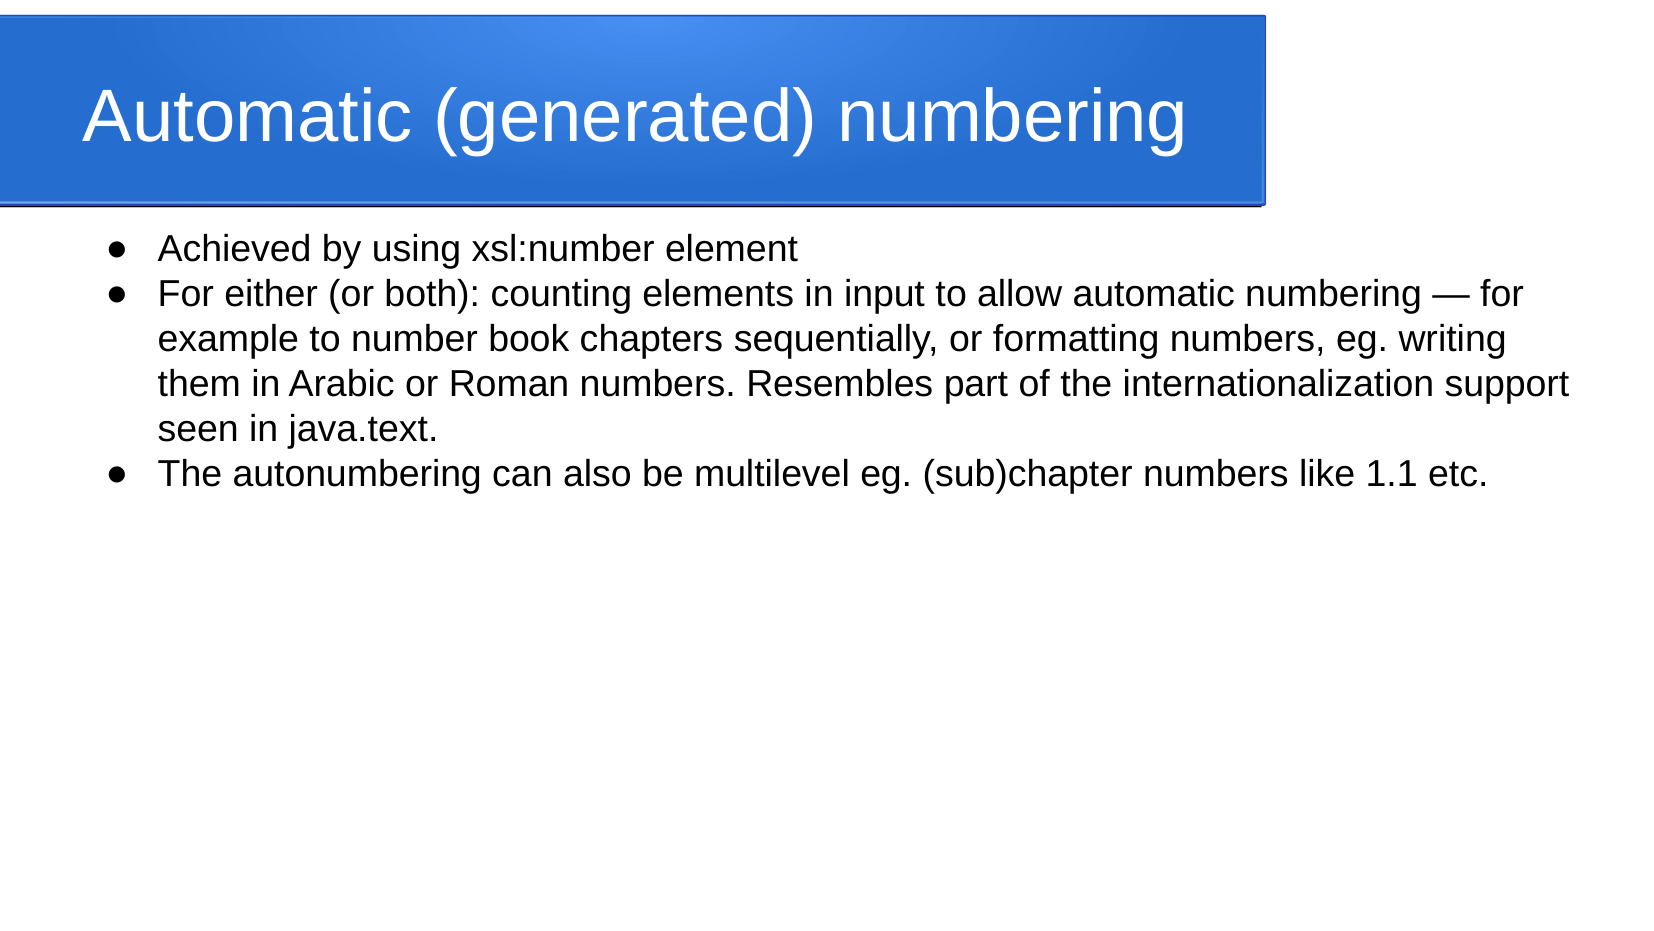

# Automatic (generated) numbering
Achieved by using xsl:number element
For either (or both): counting elements in input to allow automatic numbering — for example to number book chapters sequentially, or formatting numbers, eg. writing them in Arabic or Roman numbers. Resembles part of the internationalization support seen in java.text.
The autonumbering can also be multilevel eg. (sub)chapter numbers like 1.1 etc.